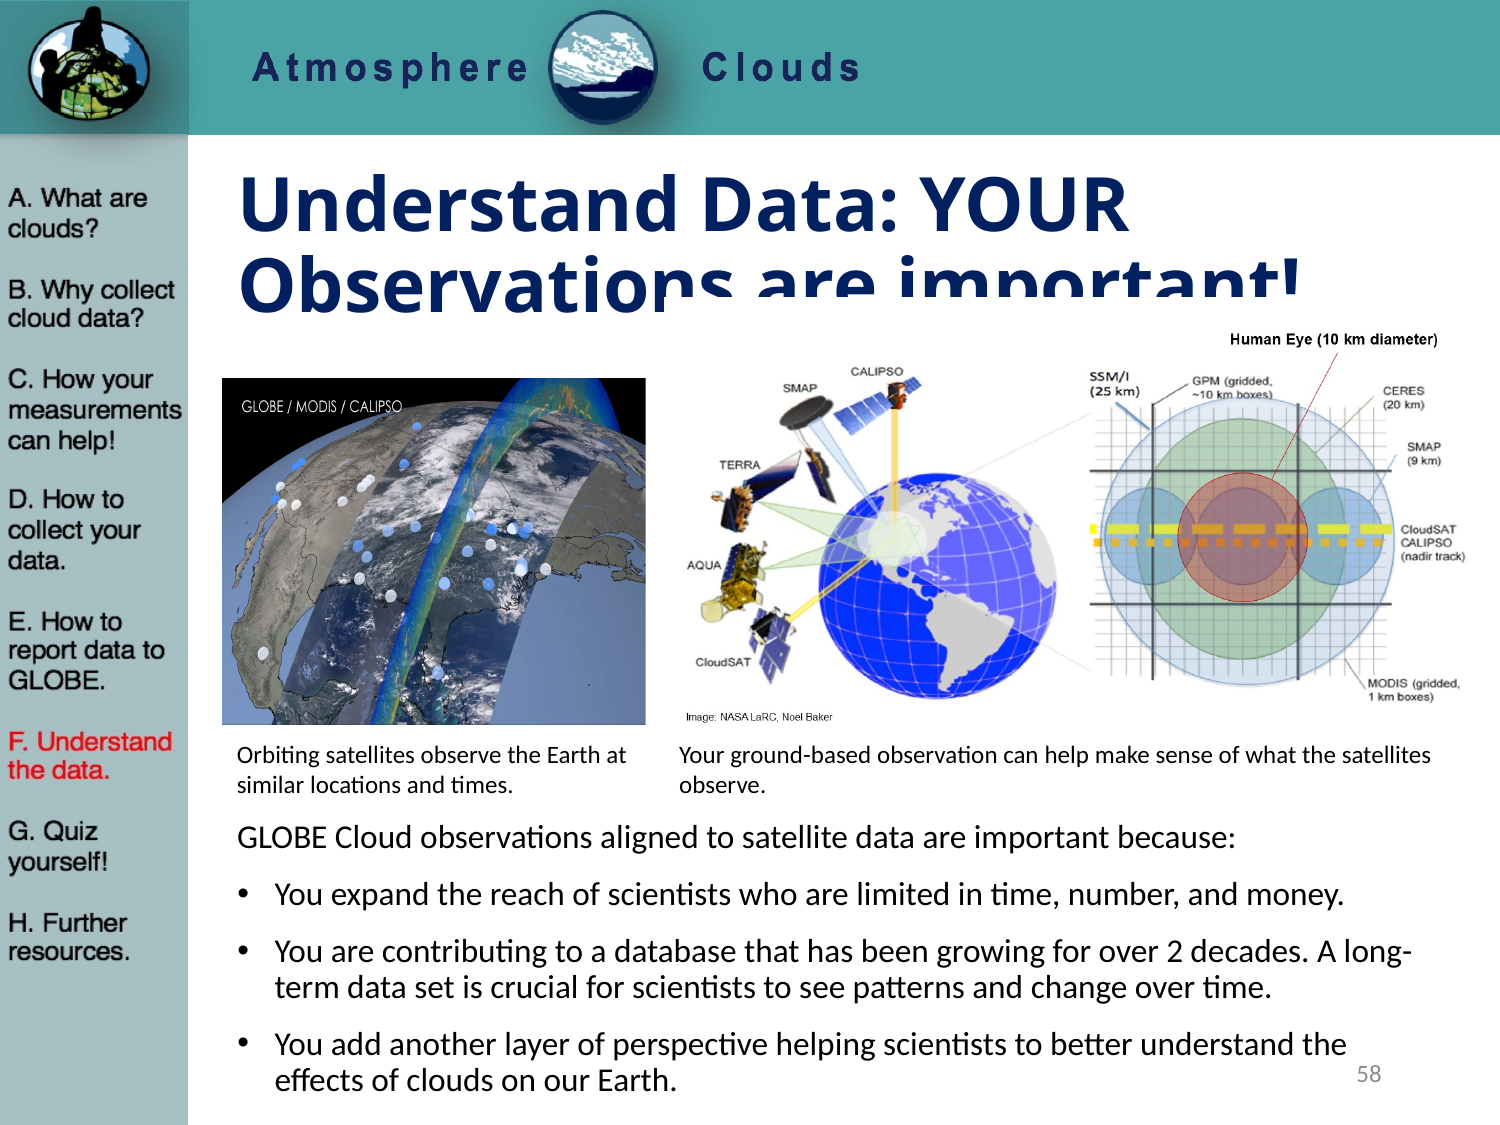

# Understand Data: YOUR Observations are important!
Orbiting satellites observe the Earth at similar locations and times.
Your ground-based observation can help make sense of what the satellites observe.
GLOBE Cloud observations aligned to satellite data are important because:
You expand the reach of scientists who are limited in time, number, and money.
You are contributing to a database that has been growing for over 2 decades. A long-term data set is crucial for scientists to see patterns and change over time.
You add another layer of perspective helping scientists to better understand the effects of clouds on our Earth.